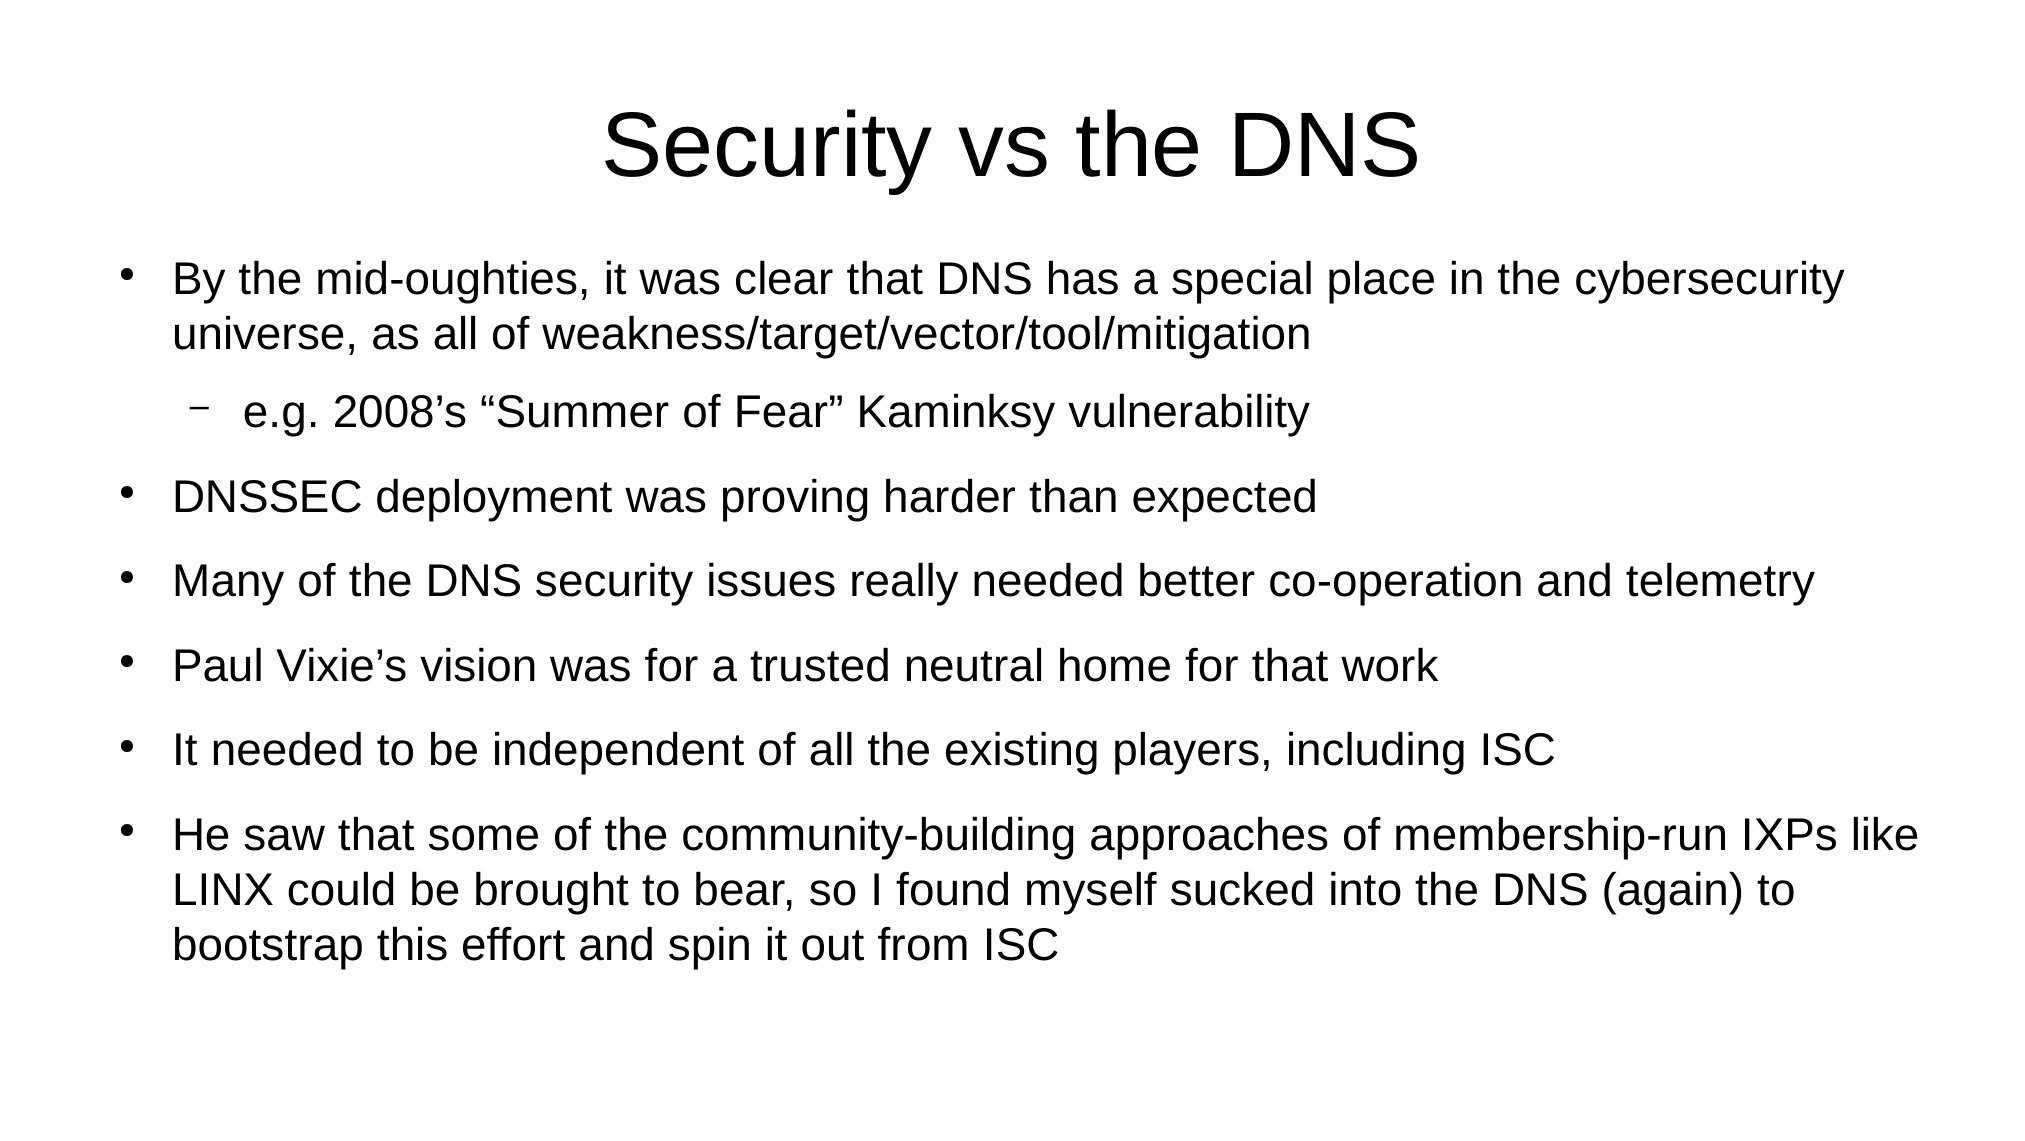

# Security vs the DNS
By the mid-oughties, it was clear that DNS has a special place in the cybersecurity universe, as all of weakness/target/vector/tool/mitigation
e.g. 2008’s “Summer of Fear” Kaminksy vulnerability
DNSSEC deployment was proving harder than expected
Many of the DNS security issues really needed better co-operation and telemetry
Paul Vixie’s vision was for a trusted neutral home for that work
It needed to be independent of all the existing players, including ISC
He saw that some of the community-building approaches of membership-run IXPs like LINX could be brought to bear, so I found myself sucked into the DNS (again) to bootstrap this effort and spin it out from ISC